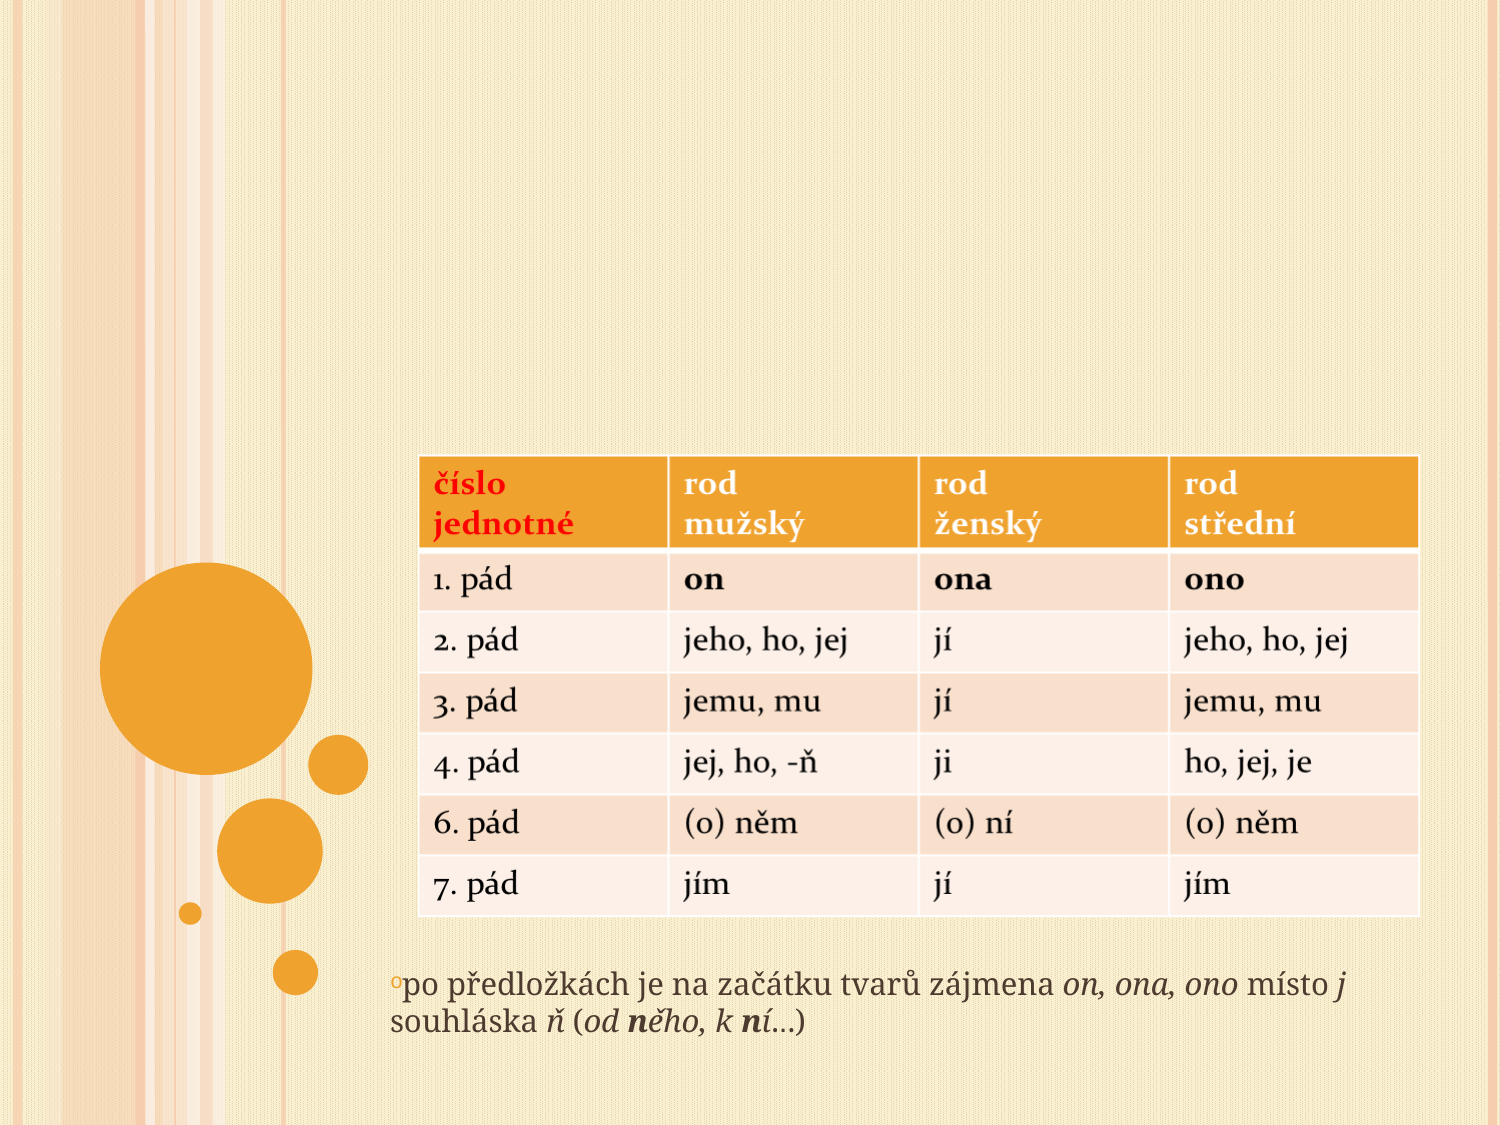

# Zájmena rodová
Skloňování zájmen on, ona, ono
po předložkách je na začátku tvarů zájmena on, ona, ono místo j souhláska ň (od něho, k ní...)